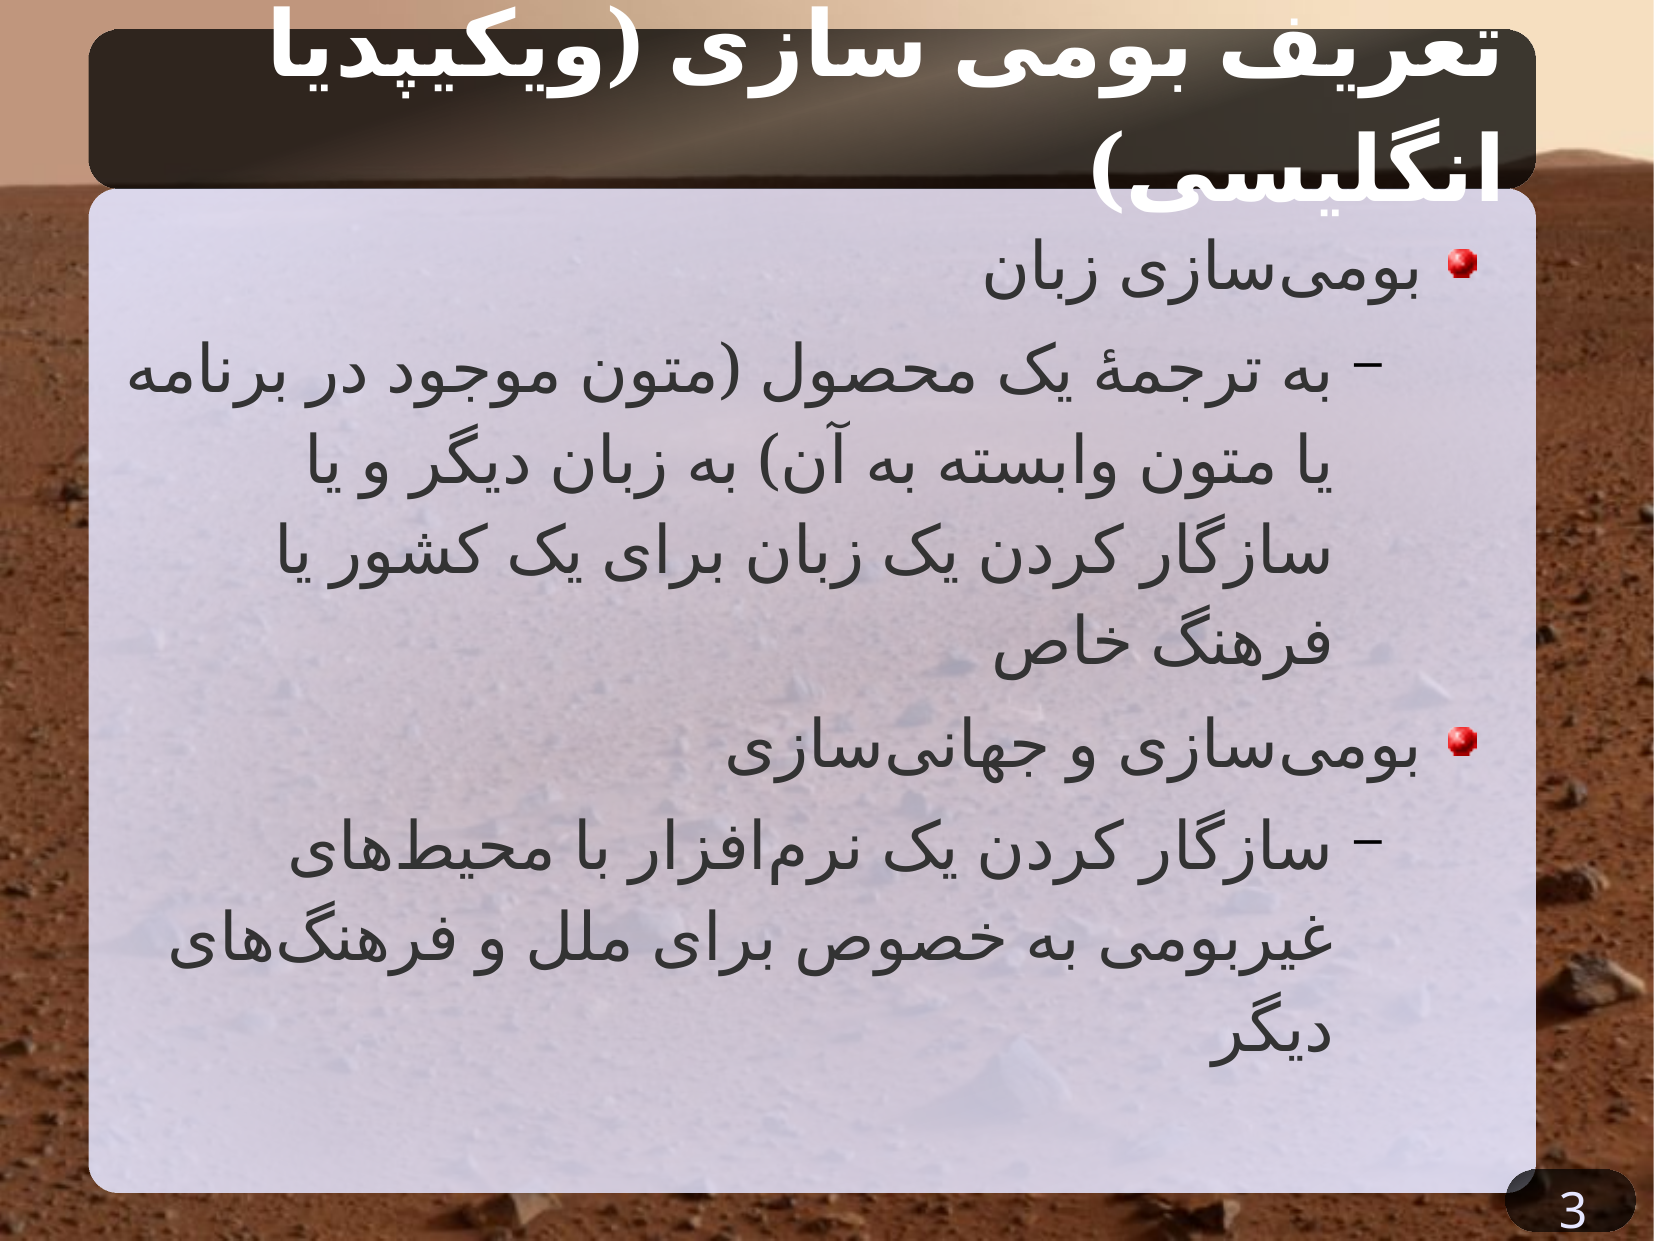

# تعریف بومی سازی (ویکیپدیا انگلیسی)
بومی‌سازی زبان
به ترجمهٔ یک محصول (متون موجود در برنامه یا متون وابسته به آن) به زبان دیگر و یا سازگار کردن یک زبان برای یک کشور یا فرهنگ خاص
بومی‌سازی و جهانی‌سازی
سازگار کردن یک نرم‌افزار با محیط‌های غیربومی به خصوص برای ملل و فرهنگ‌های دیگر